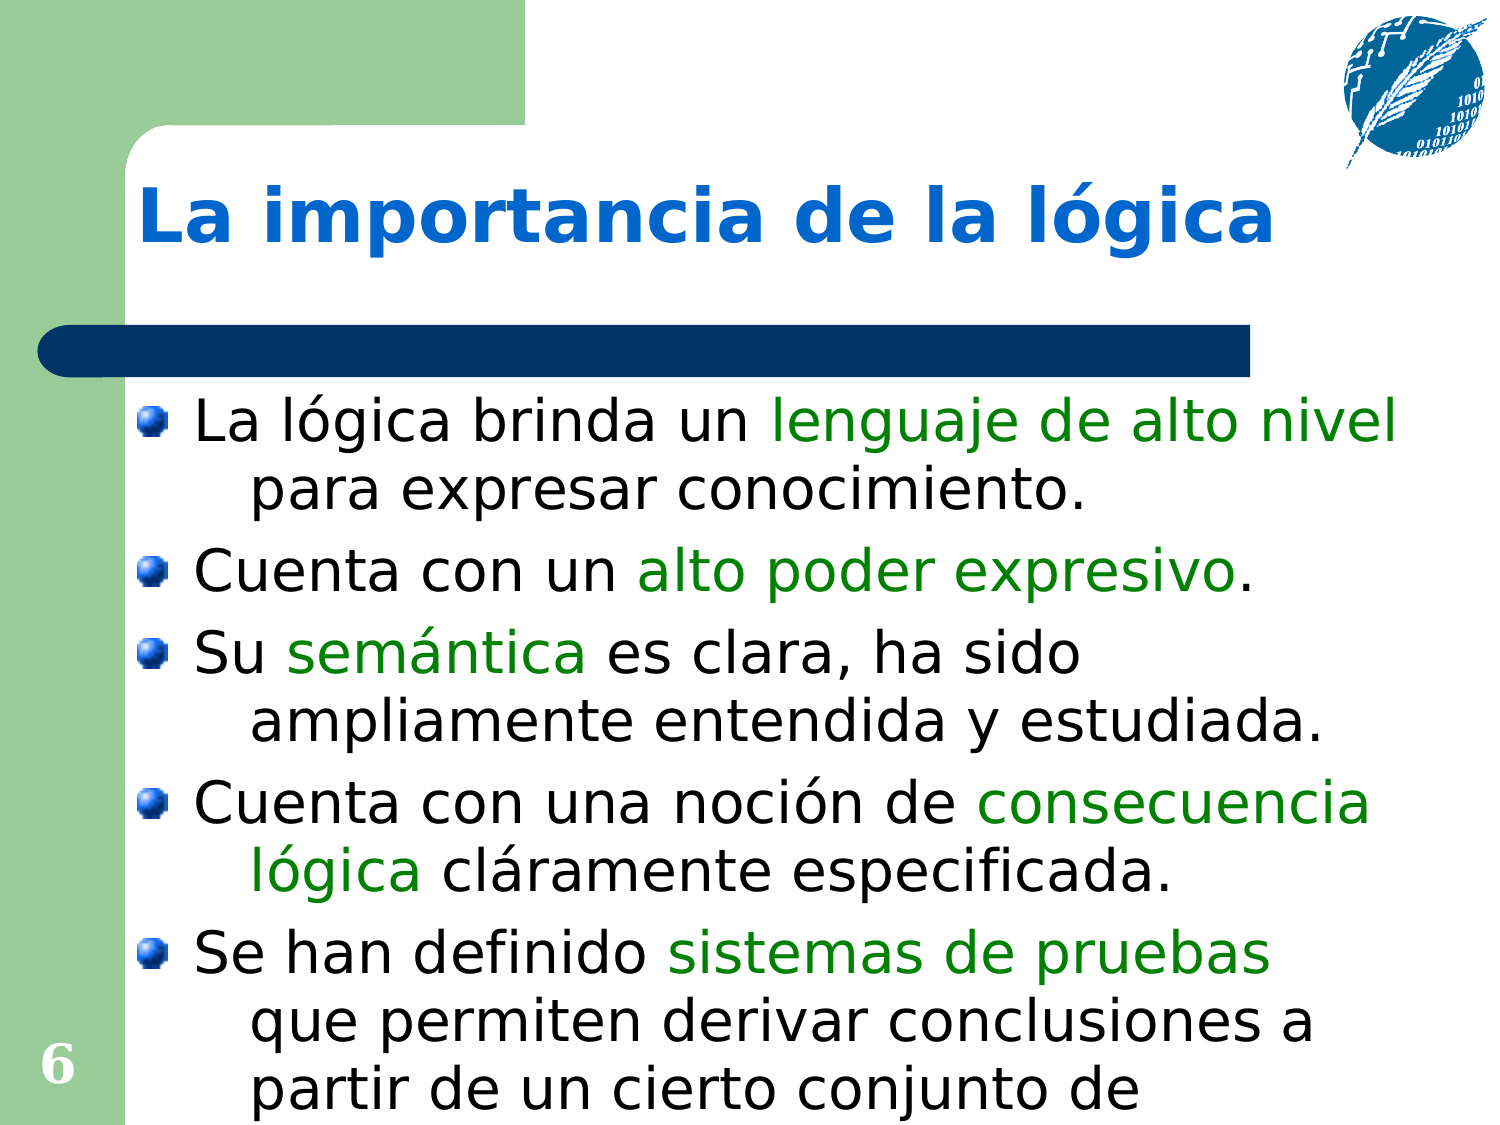

# La importancia de la lógica
La lógica brinda un lenguaje de alto nivel para expresar conocimiento.
Cuenta con un alto poder expresivo.
Su semántica es clara, ha sido ampliamente entendida y estudiada.
Cuenta con una noción de consecuencia lógica cláramente especificada.
Se han definido sistemas de pruebas que permiten derivar conclusiones a partir de un cierto conjunto de premisas.
6